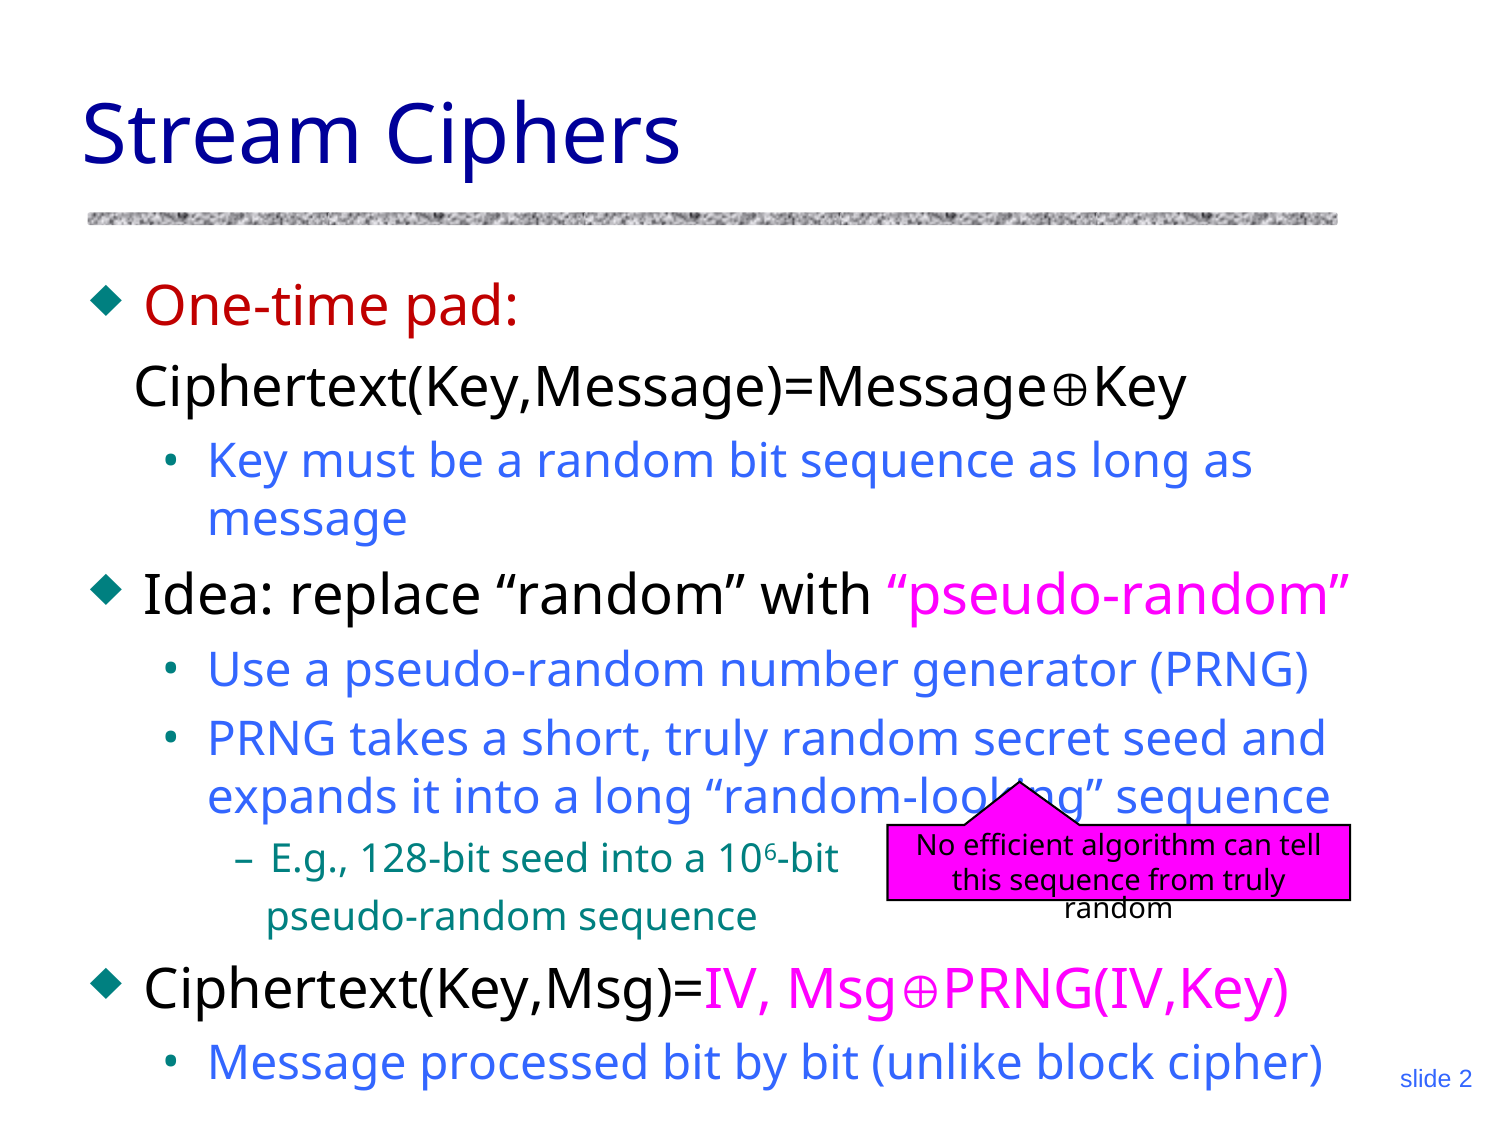

# Stream Ciphers
One-time pad:
 Ciphertext(Key,Message)=MessageKey
Key must be a random bit sequence as long as message
Idea: replace “random” with “pseudo-random”
Use a pseudo-random number generator (PRNG)
PRNG takes a short, truly random secret seed and expands it into a long “random-looking” sequence
E.g., 128-bit seed into a 106-bit
 pseudo-random sequence
Ciphertext(Key,Msg)=IV, MsgPRNG(IV,Key)
Message processed bit by bit (unlike block cipher)
No efficient algorithm can tell
this sequence from truly random
slide